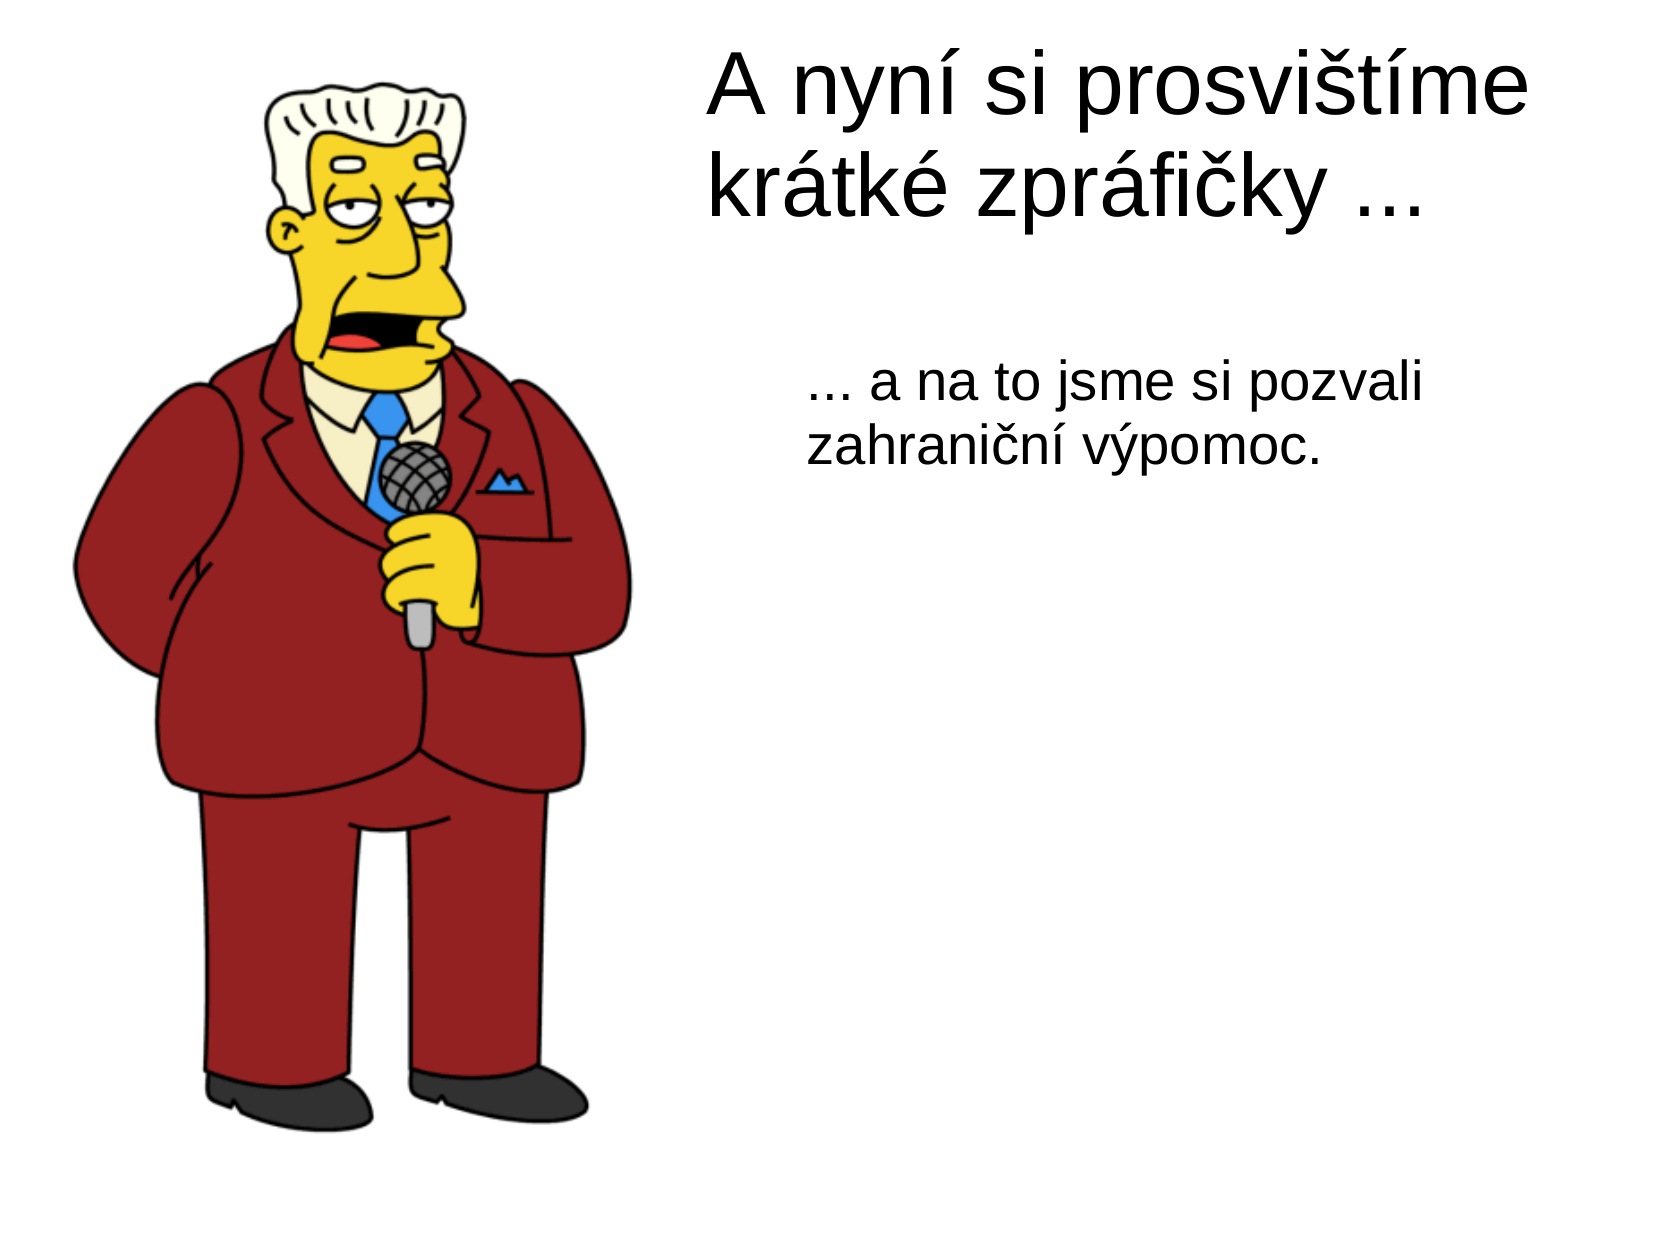

# A nyní si prosvištíme krátké zpráfičky ...
... a na to jsme si pozvali zahraniční výpomoc.